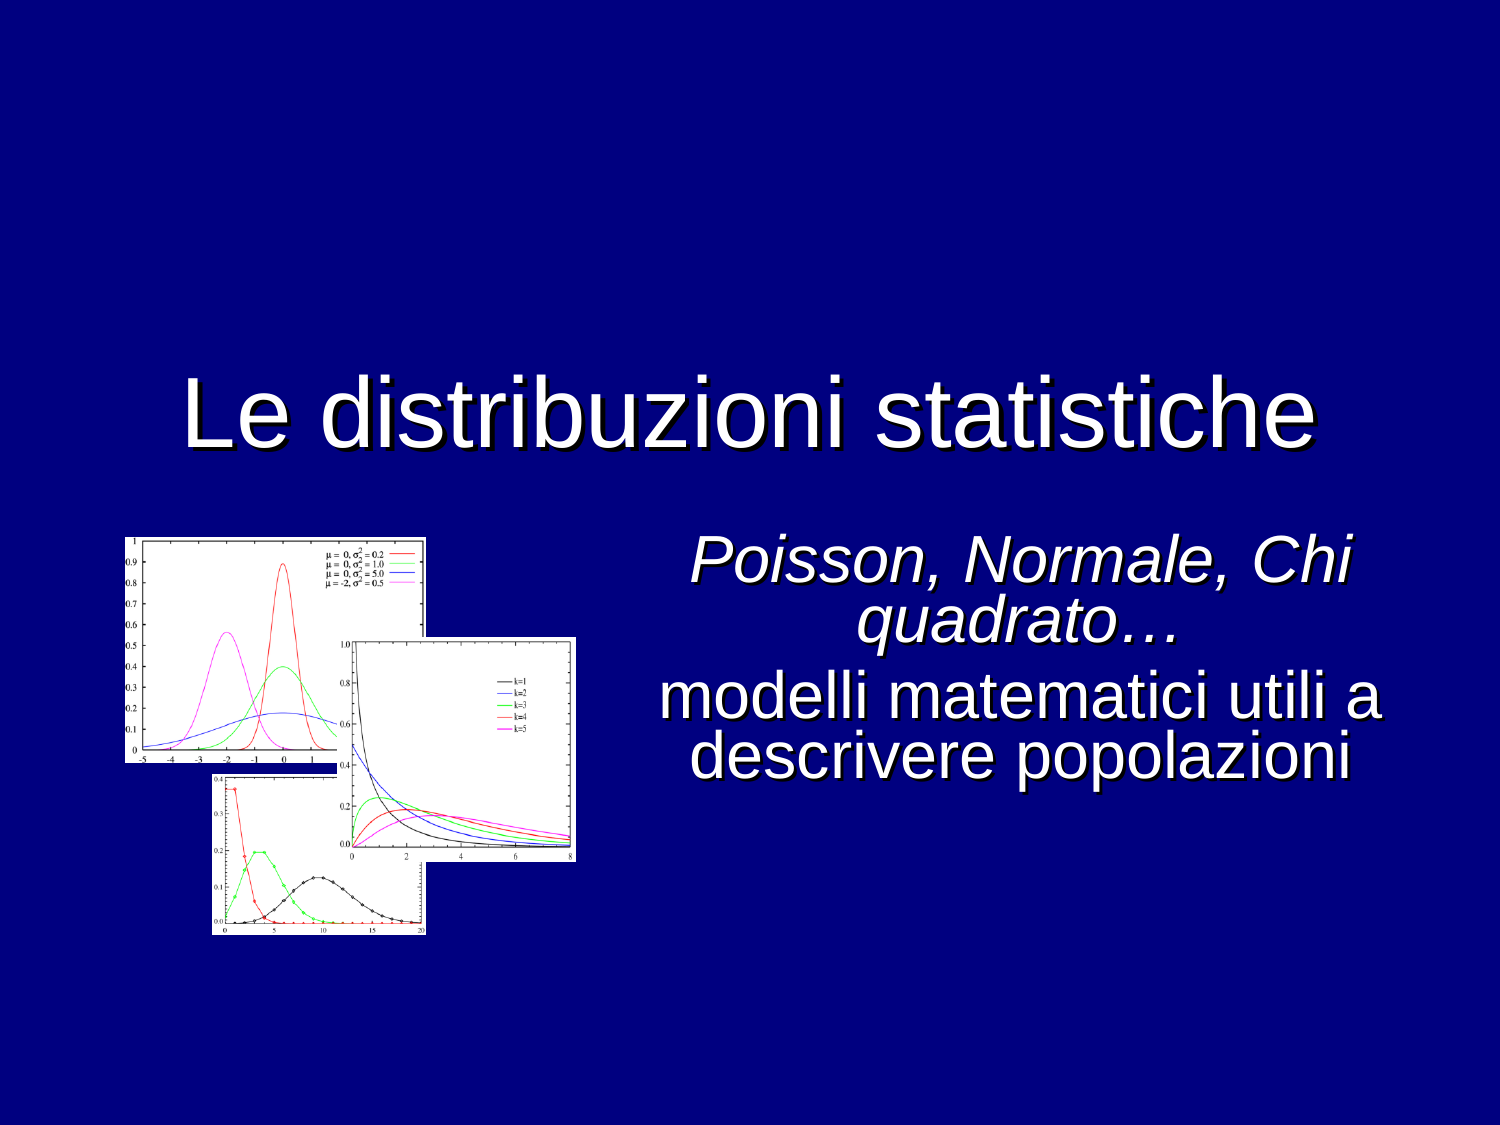

# Le distribuzioni statistiche
Poisson, Normale, Chi quadrato…
modelli matematici utili a descrivere popolazioni